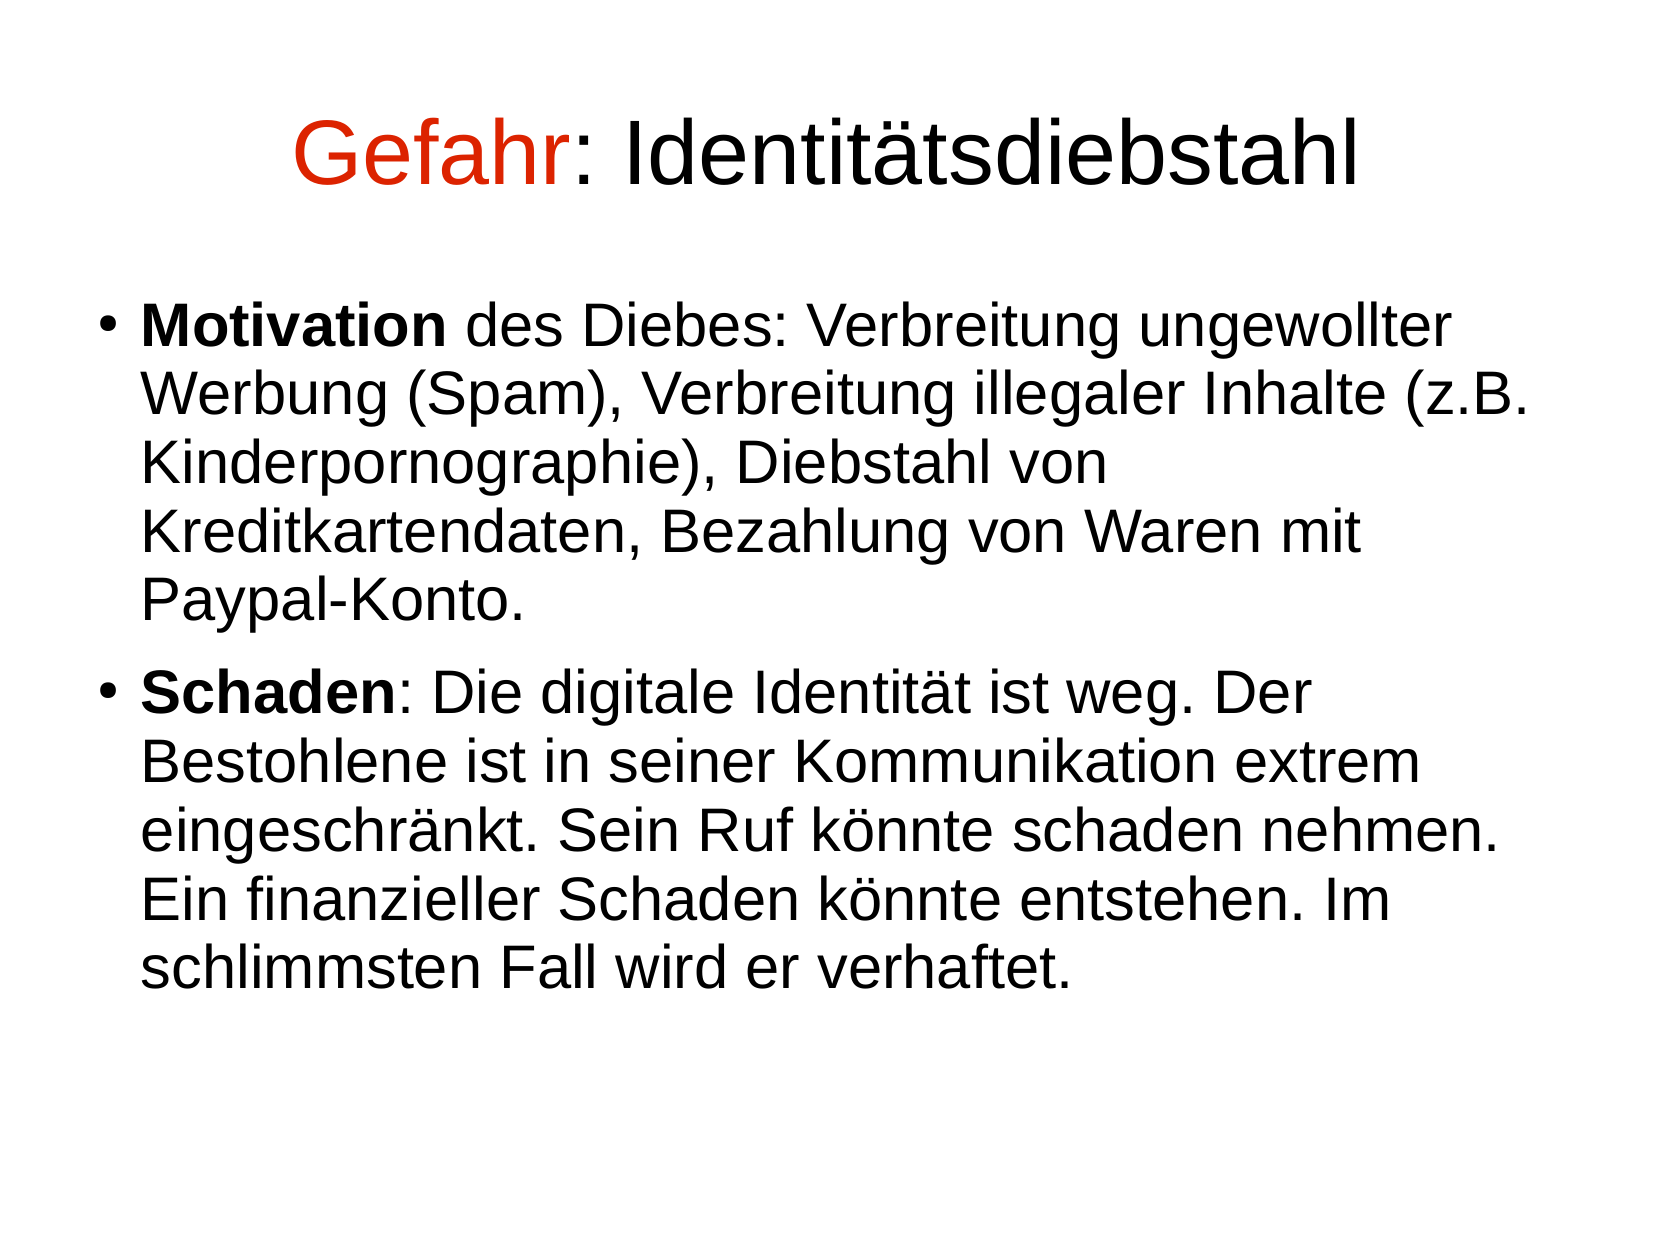

# Gefahr: Identitätsdiebstahl
Motivation des Diebes: Verbreitung ungewollter Werbung (Spam), Verbreitung illegaler Inhalte (z.B. Kinderpornographie), Diebstahl von Kreditkartendaten, Bezahlung von Waren mit Paypal-Konto.
Schaden: Die digitale Identität ist weg. Der Bestohlene ist in seiner Kommunikation extrem eingeschränkt. Sein Ruf könnte schaden nehmen. Ein finanzieller Schaden könnte entstehen. Im schlimmsten Fall wird er verhaftet.